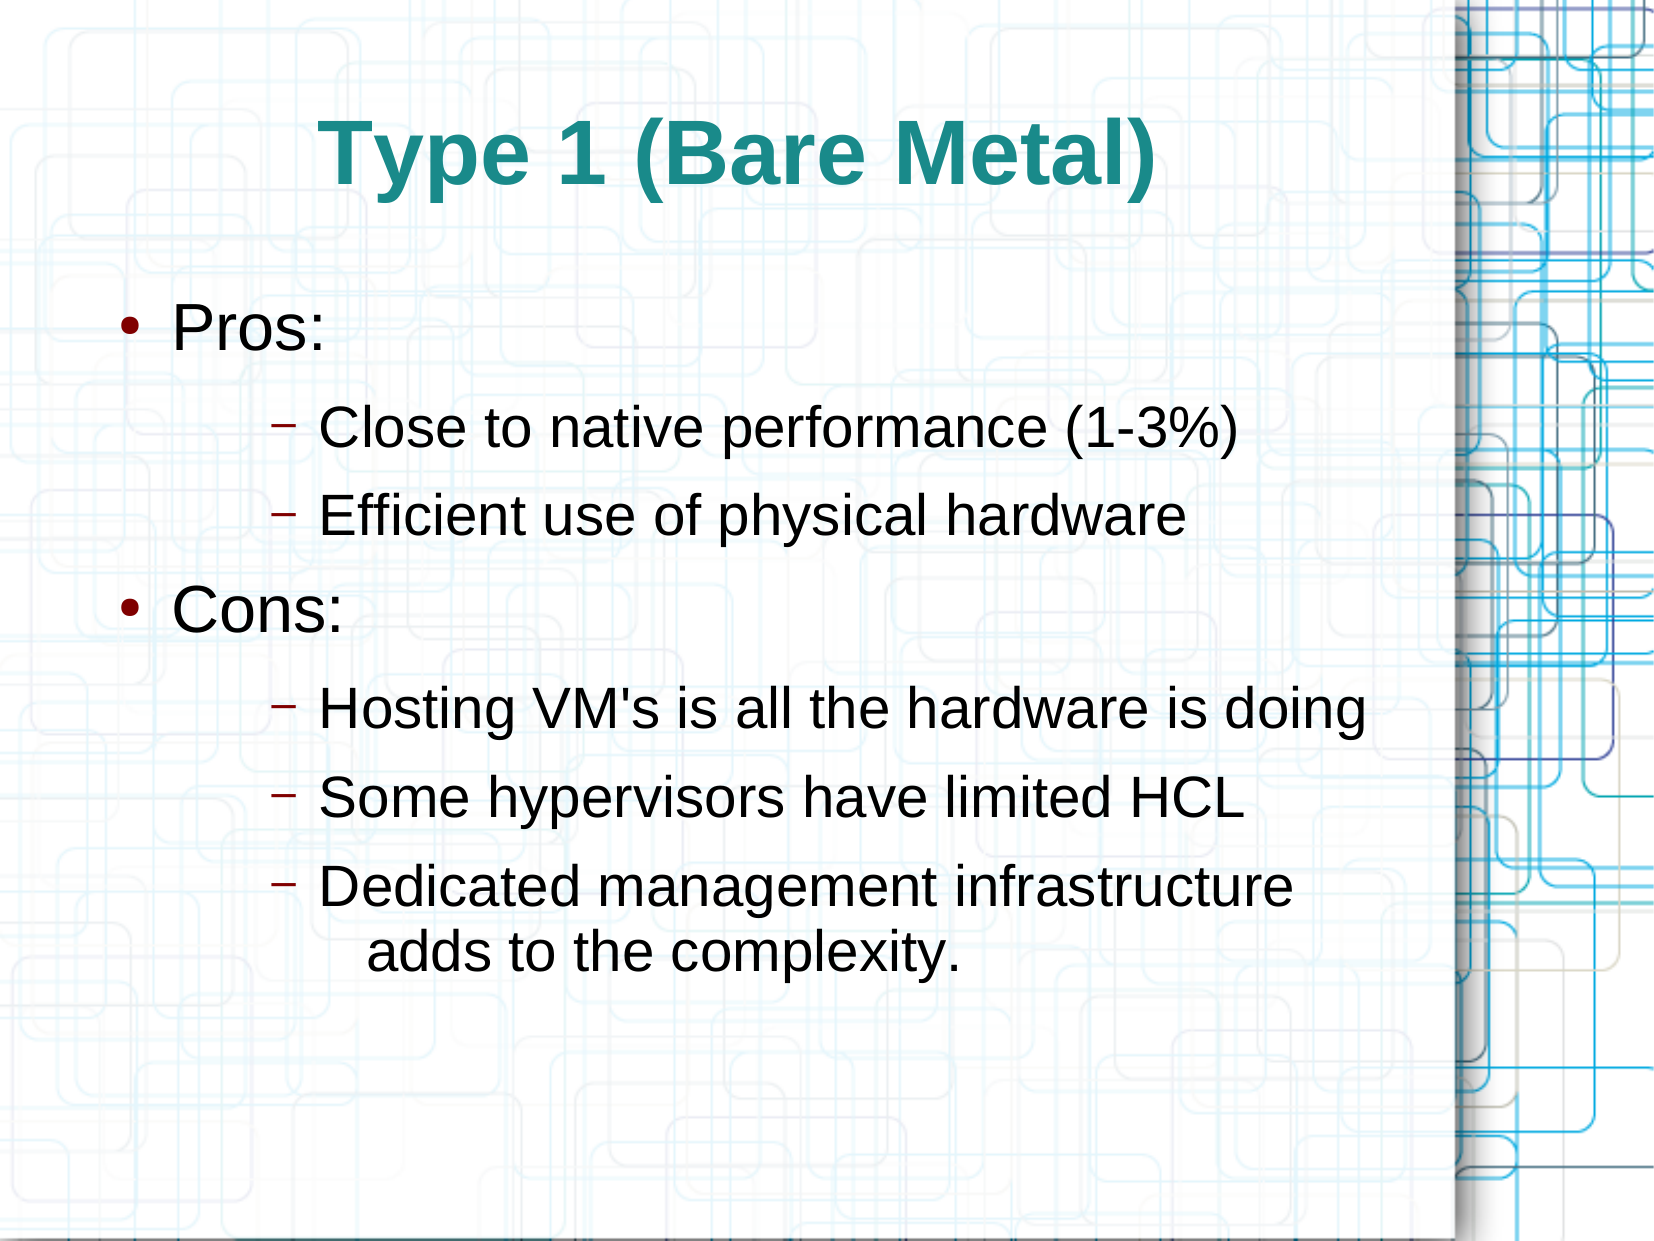

# Type 1 (Bare Metal)
Pros:
Close to native performance (1-3%)
Efficient use of physical hardware
Cons:
Hosting VM's is all the hardware is doing
Some hypervisors have limited HCL
Dedicated management infrastructure adds to the complexity.